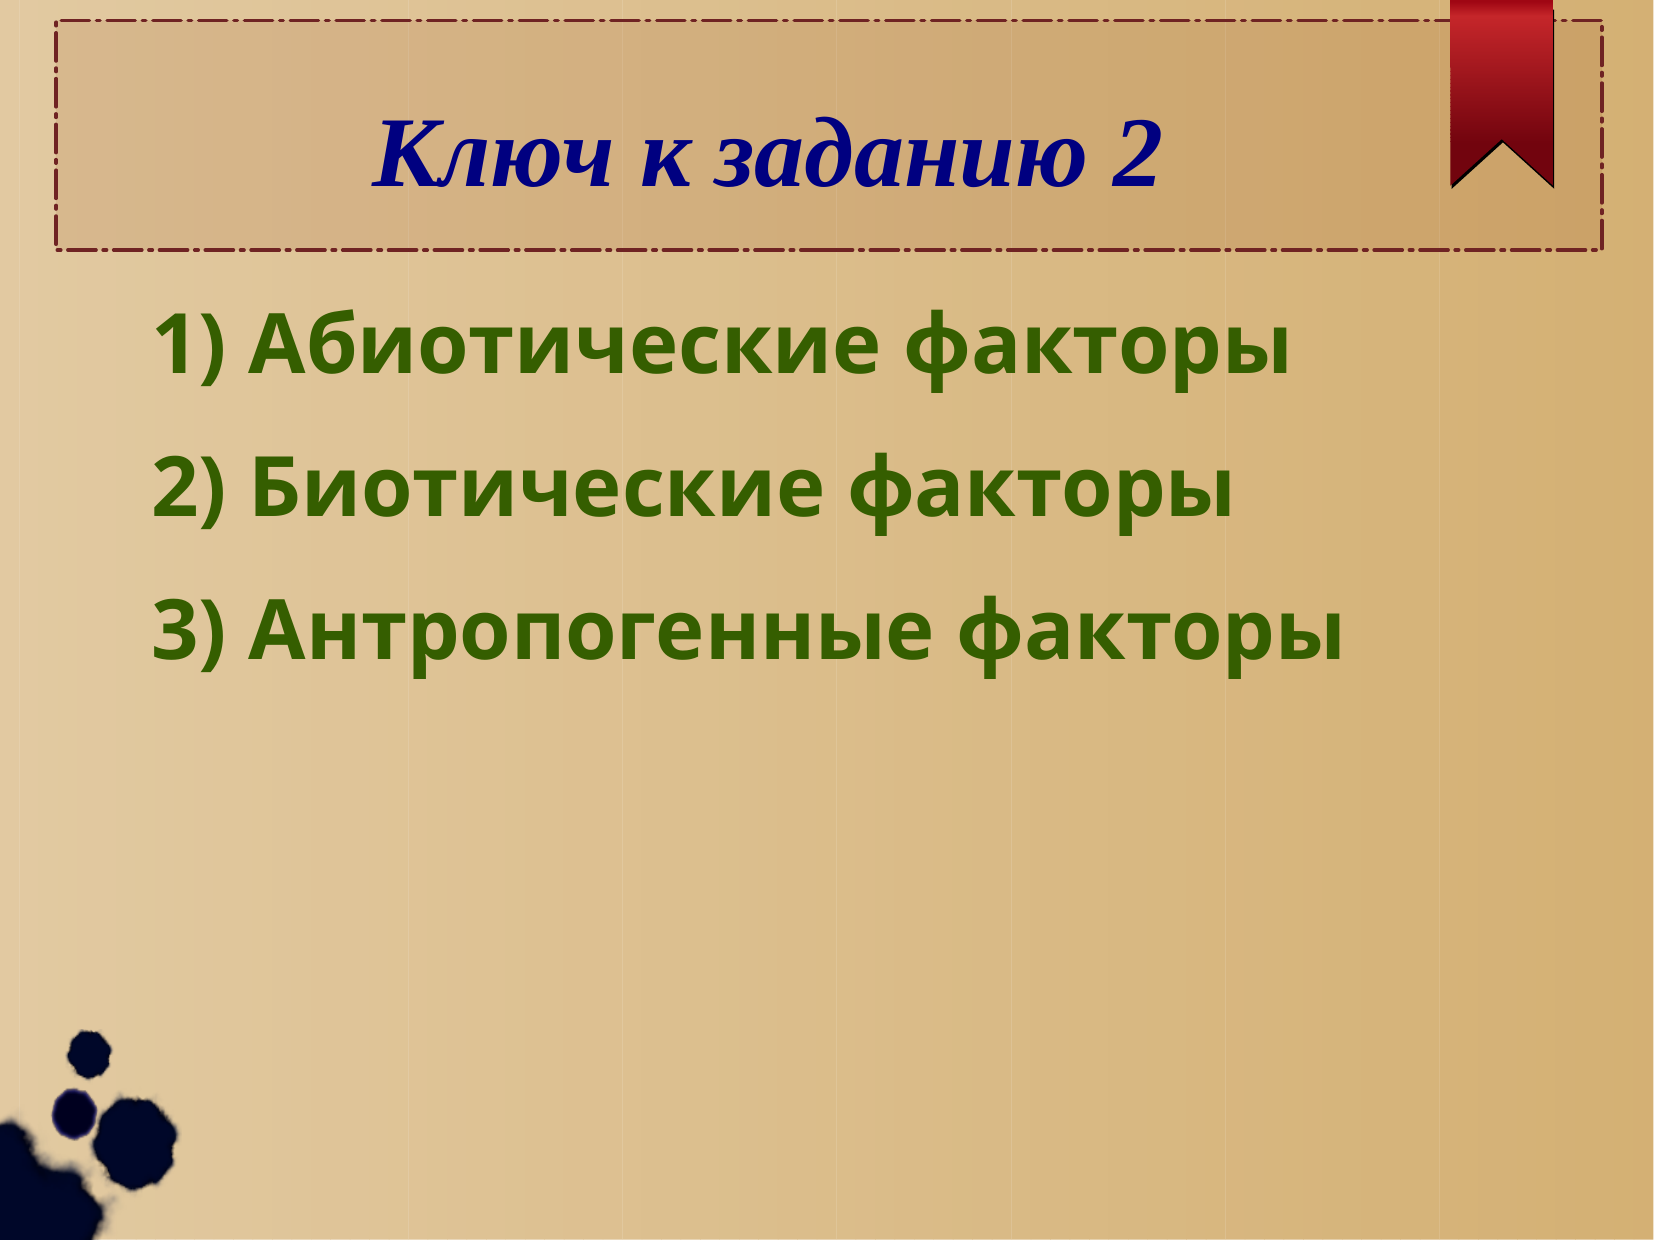

# Ключ к заданию 2
1) Абиотические факторы
2) Биотические факторы
3) Антропогенные факторы